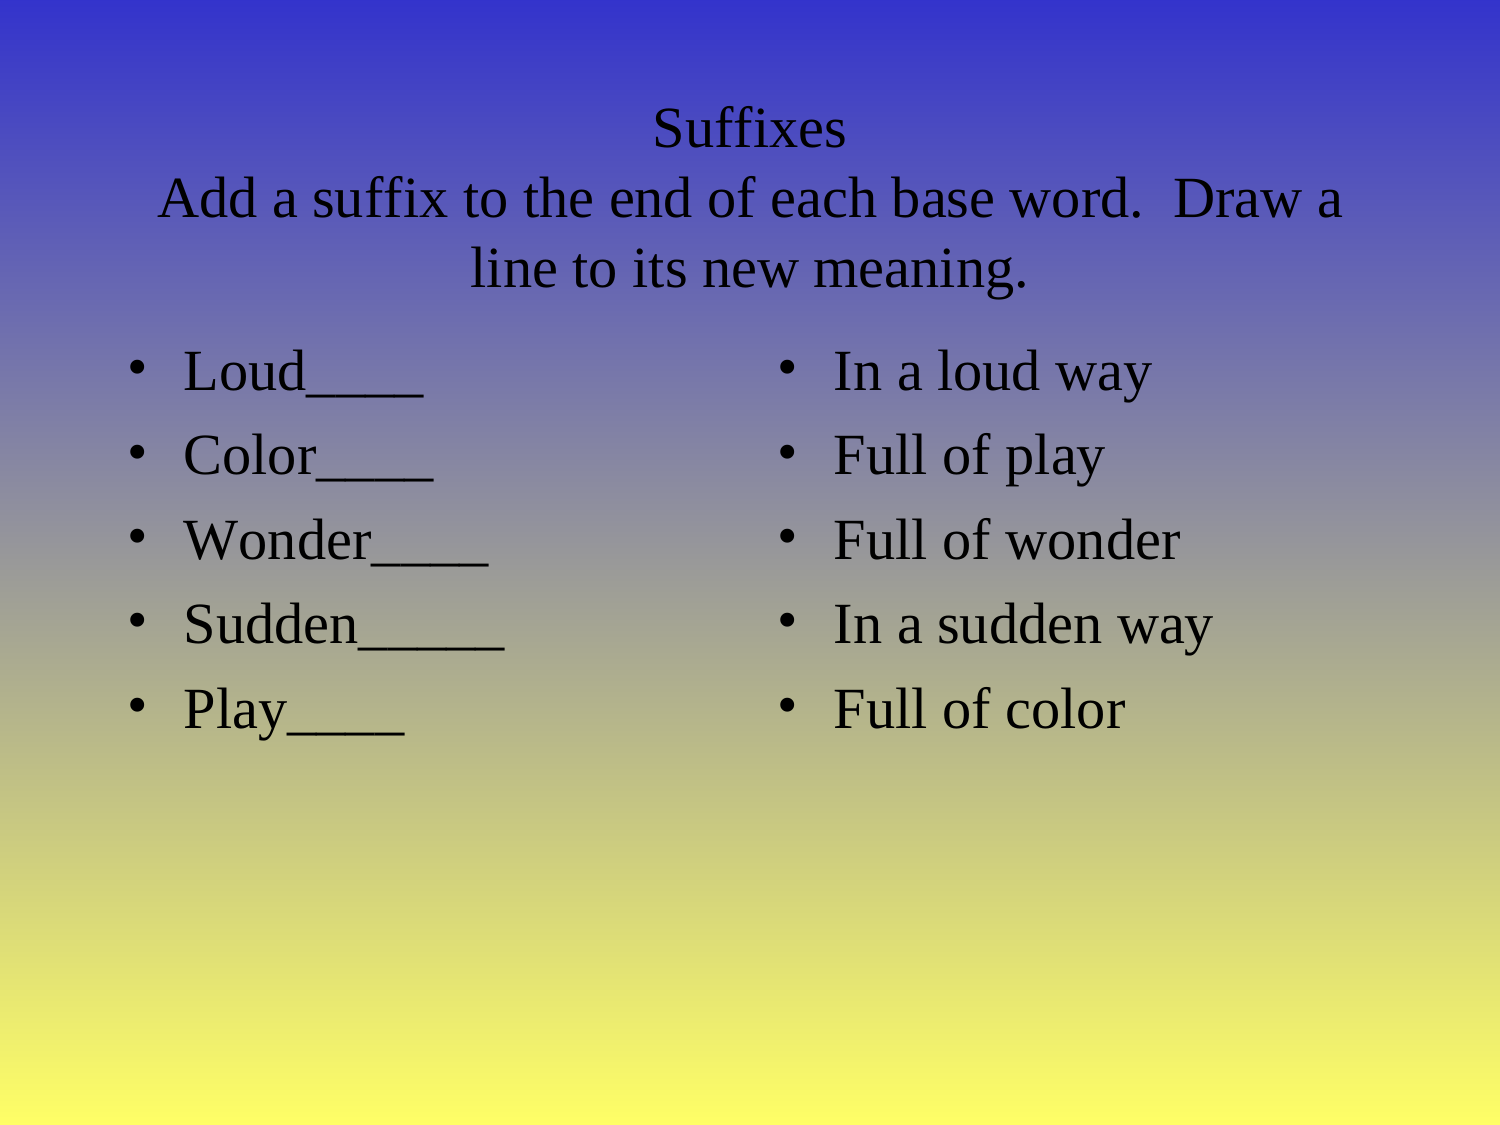

# Suffixes Add a suffix to the end of each base word. Draw a line to its new meaning.
Loud____
Color____
Wonder____
Sudden_____
Play____
In a loud way
Full of play
Full of wonder
In a sudden way
Full of color